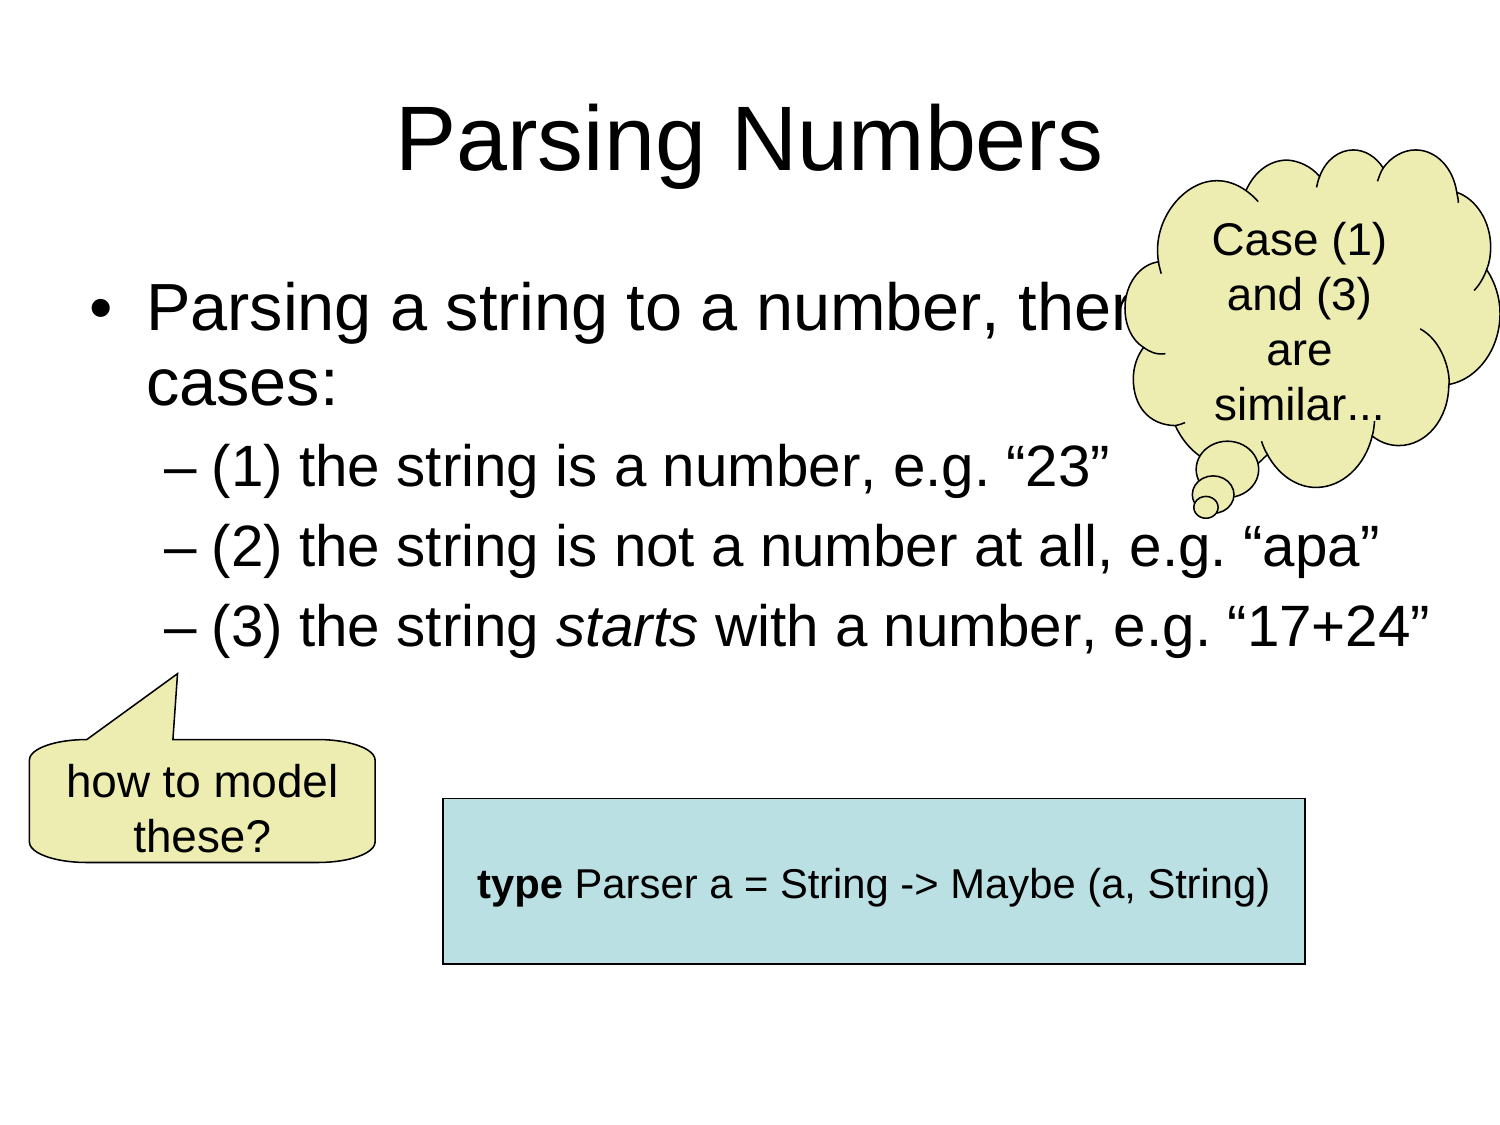

# Parsing Numbers
Case (1) and (3) are similar...
Parsing a string to a number, there are three cases:
(1) the string is a number, e.g. “23”
(2) the string is not a number at all, e.g. “apa”
(3) the string starts with a number, e.g. “17+24”
how to model these?
type Parser a = String -> Maybe (a, String)